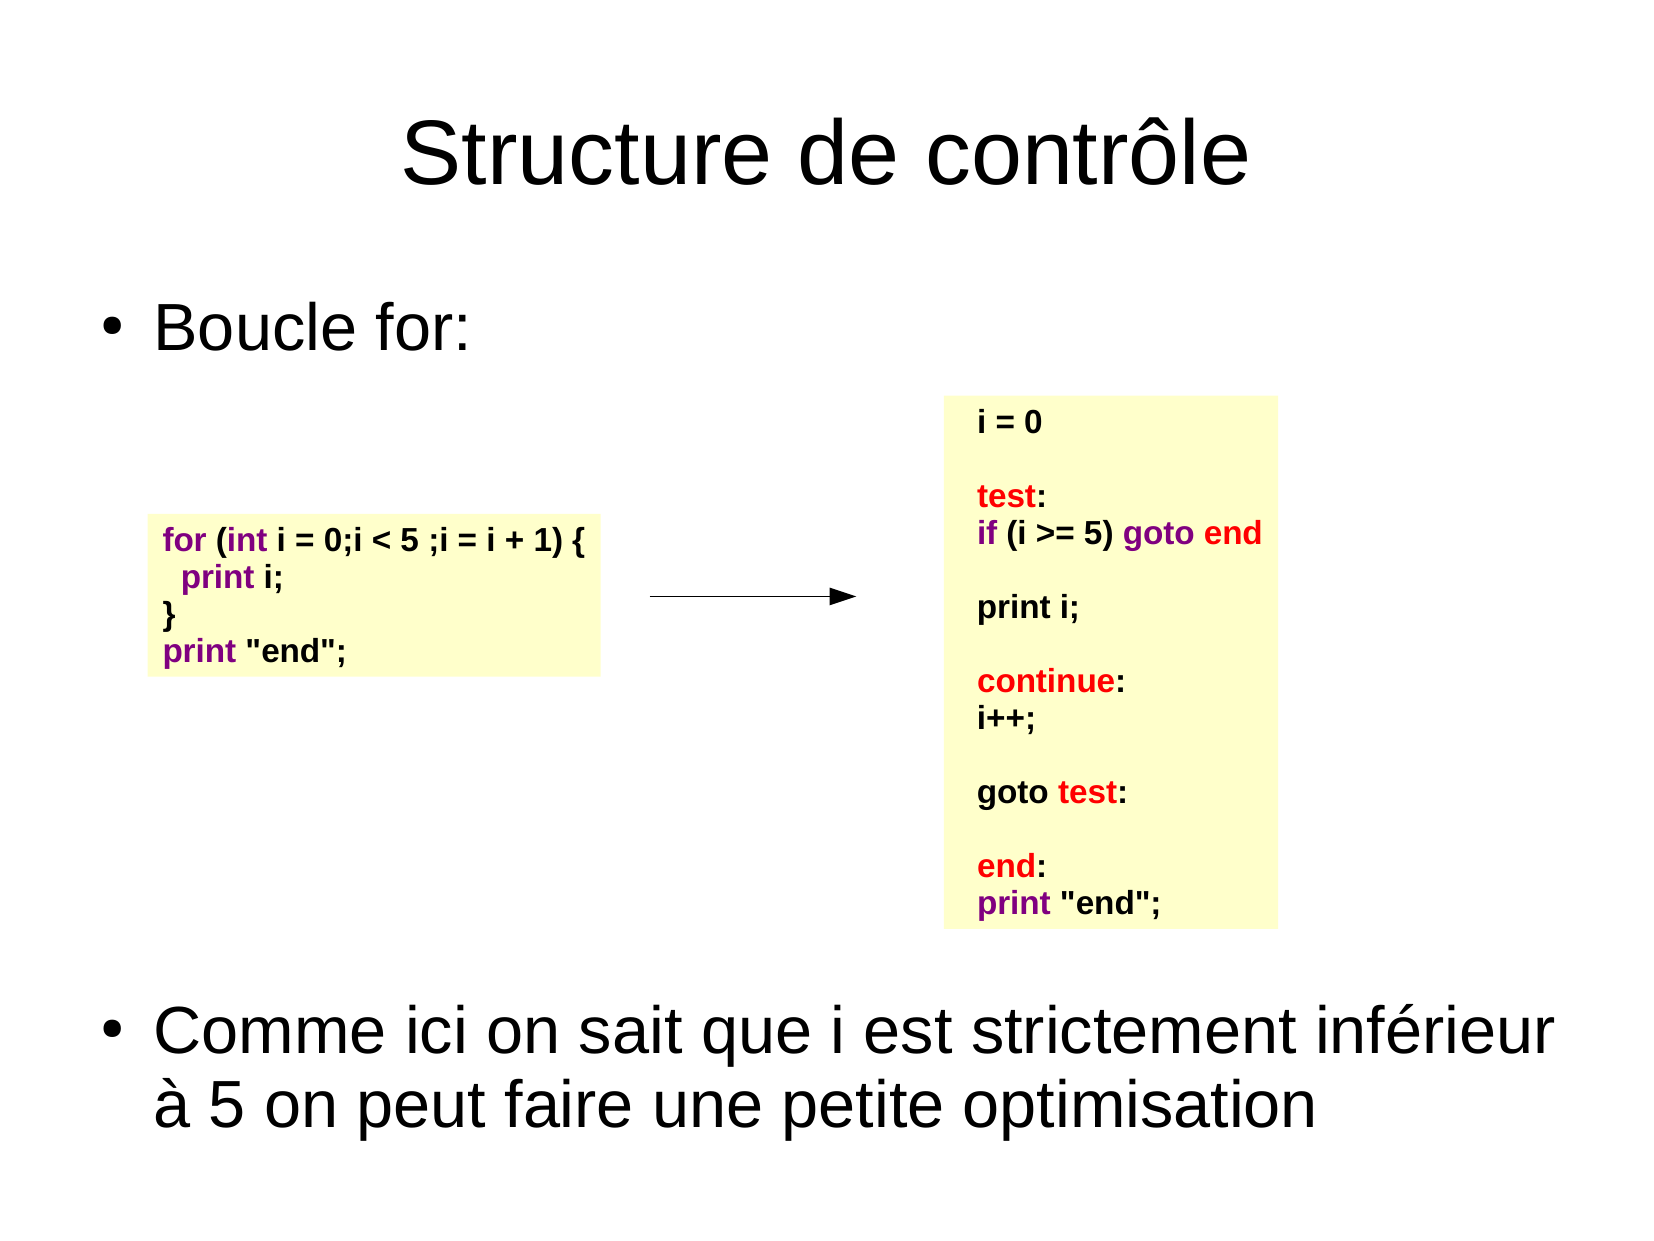

# Structure de contrôle
Boucle for:
Comme ici on sait que i est strictement inférieur à 5 on peut faire une petite optimisation
 i = 0
 test:
 if (i >= 5) goto end
 print i;
 continue:
 i++;
 goto test:
 end:
 print "end";
for (int i = 0;i < 5 ;i = i + 1) {
 print i;
}
print "end";